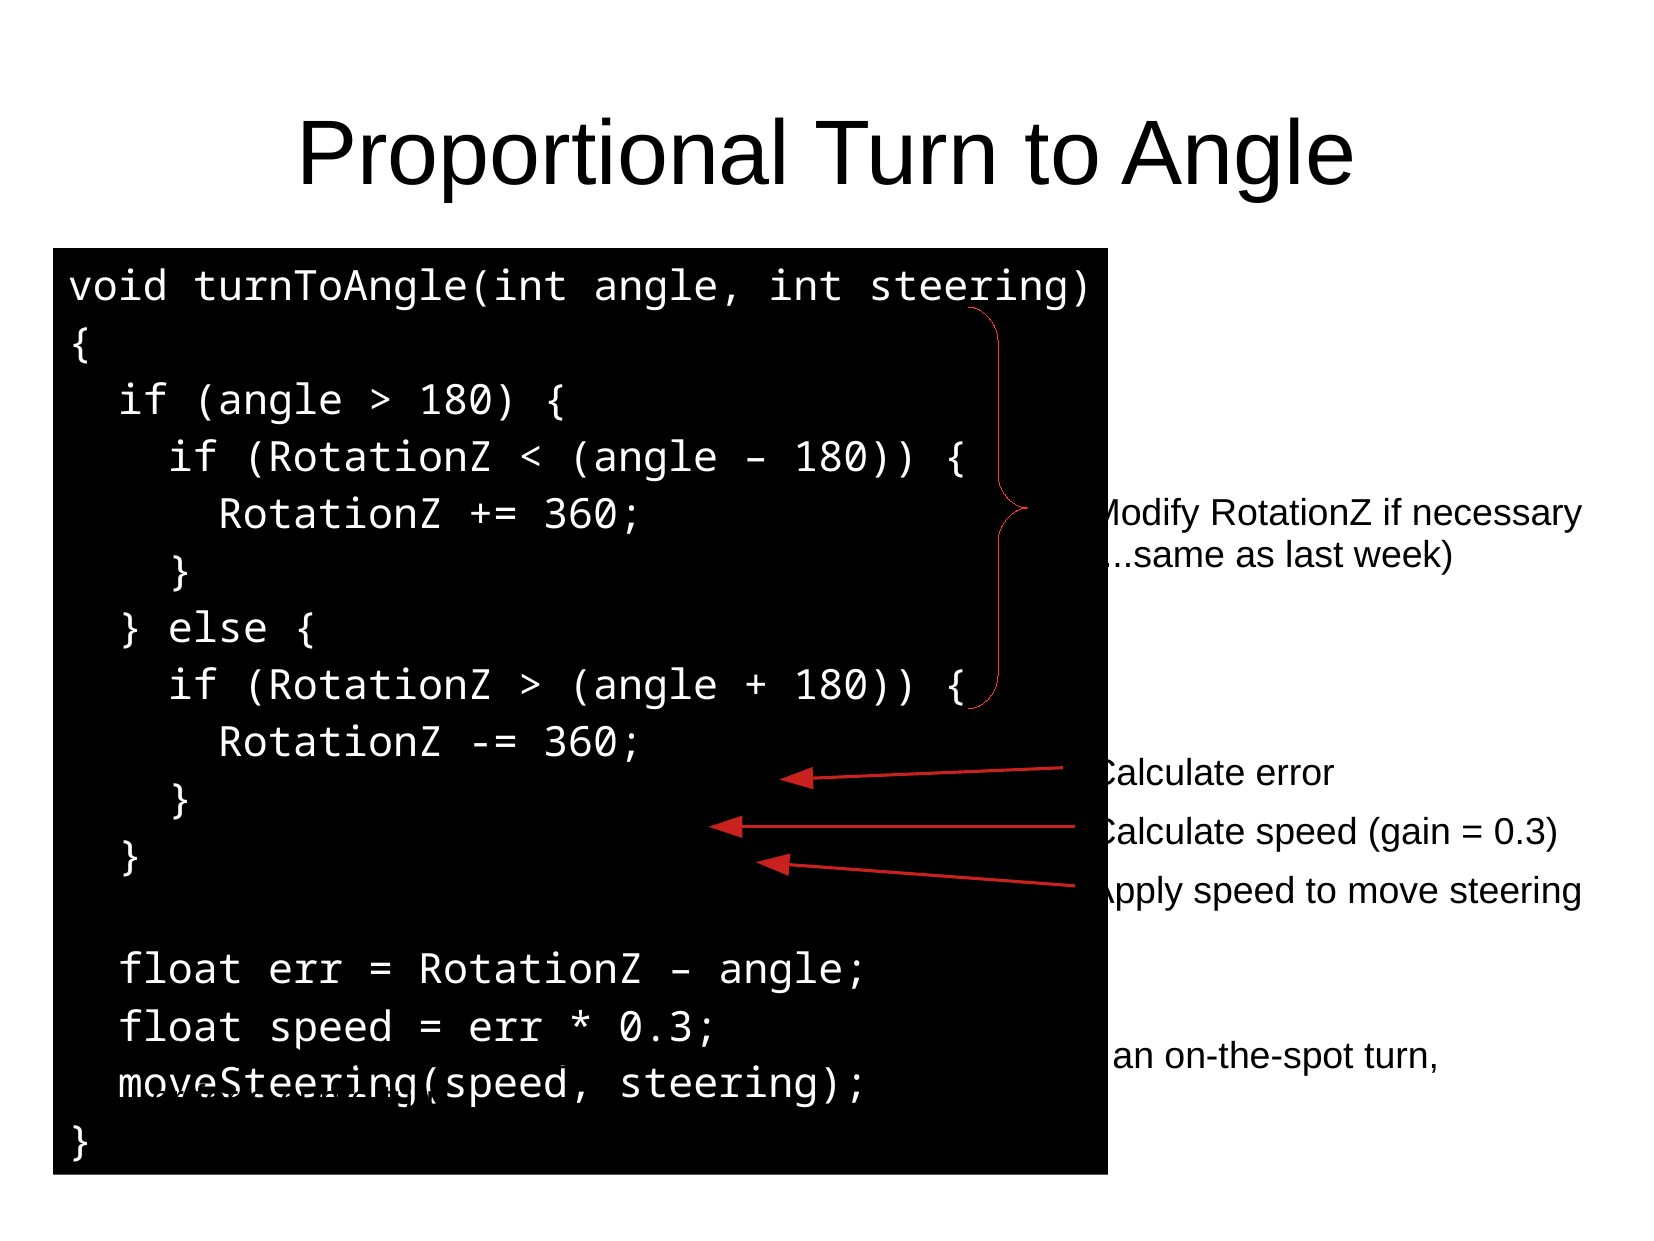

# Proportional Turn to Angle
void turnToAngle(int angle, int steering)
{
 if (angle > 180) {
 if (RotationZ < (angle – 180)) {
 RotationZ += 360;
 }
 } else {
 if (RotationZ > (angle + 180)) {
 RotationZ -= 360;
 }
 }
 float err = RotationZ – angle;
 float speed = err * 0.3;
 moveSteering(speed, steering);
}
Modify RotationZ if necessary
(...same as last week)
Calculate error
Calculate speed (gain = 0.3)
Apply speed to move steering
This function lets us set steering, so that we can use it for an on-the-spot turn, or for a curve turn.